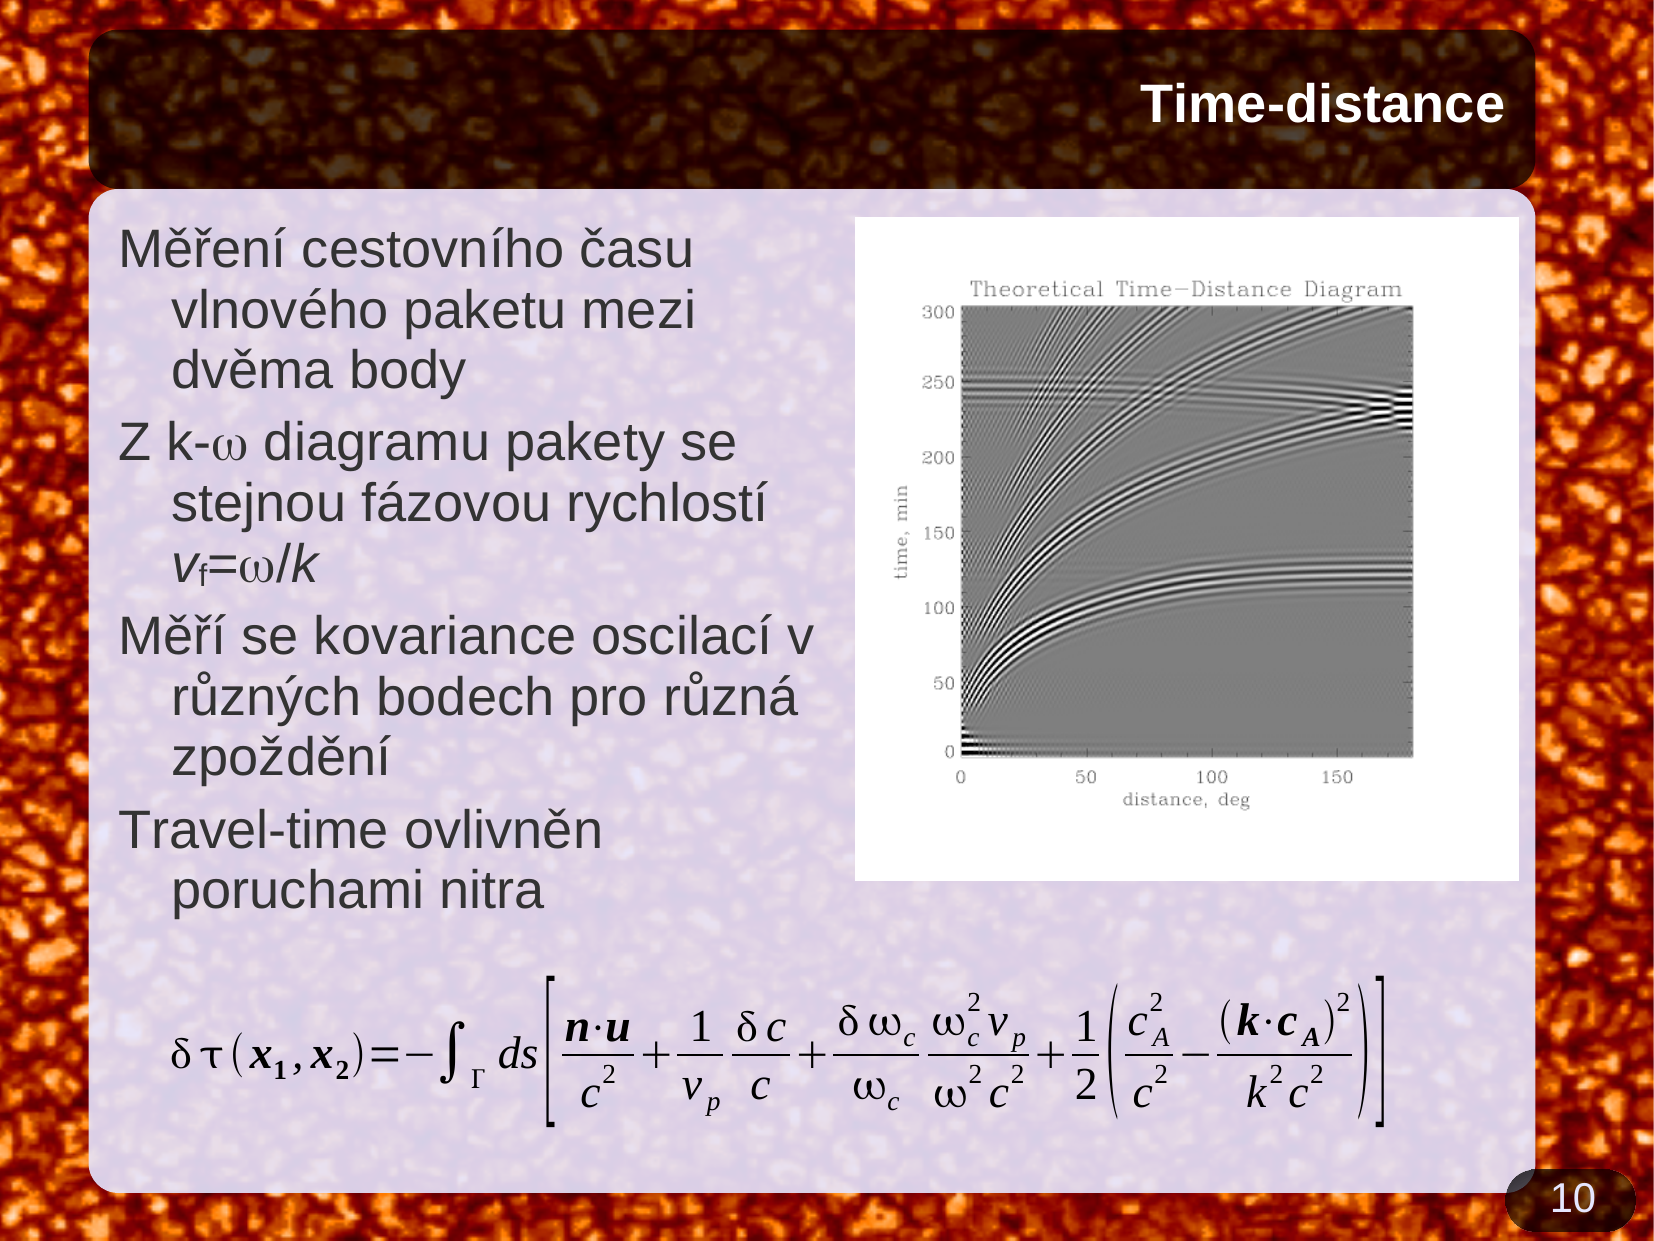

# Time-distance
Měření cestovního času vlnového paketu mezi dvěma body
Z k-w diagramu pakety se stejnou fázovou rychlostí vf=w/k
Měří se kovariance oscilací v různých bodech pro různá zpoždění
Travel-time ovlivněn poruchami nitra